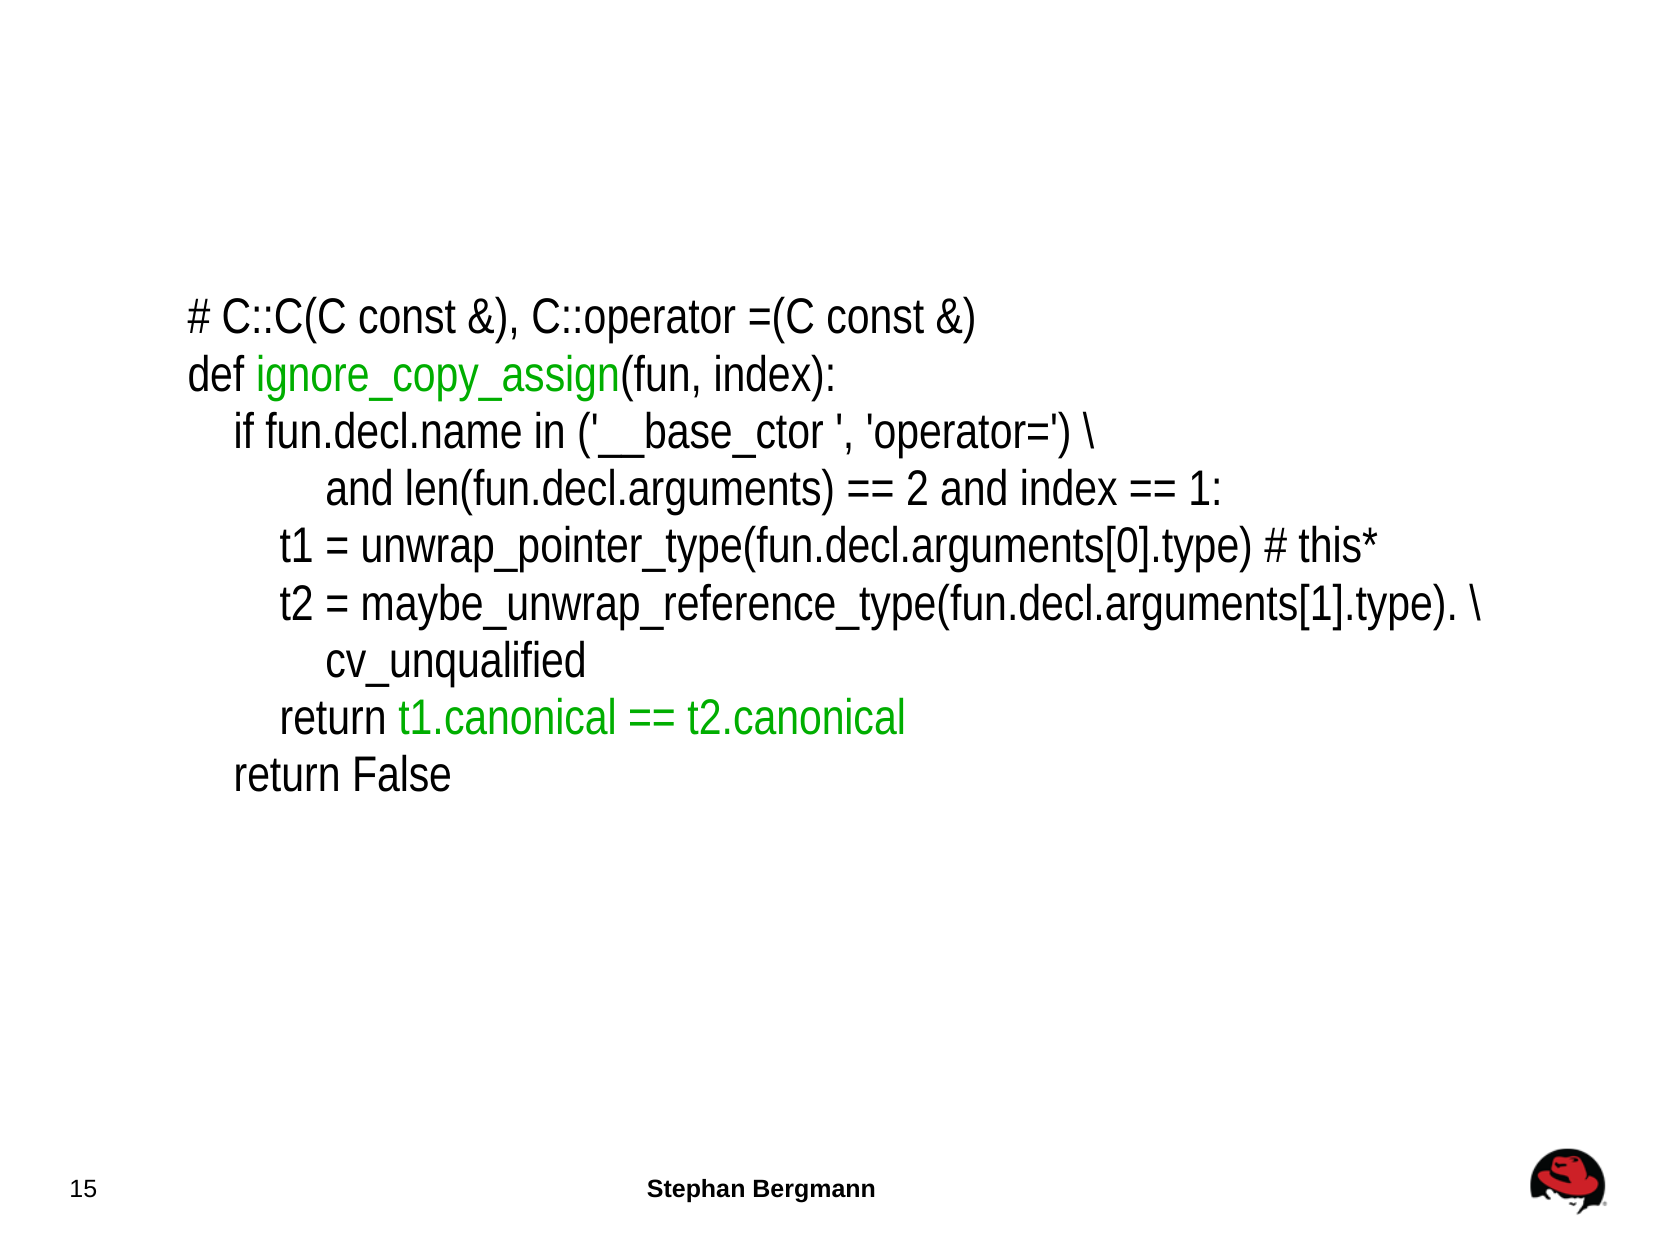

# # C::C(C const &), C::operator =(C const &)
def ignore_copy_assign(fun, index):
 if fun.decl.name in ('__base_ctor ', 'operator=') \
 and len(fun.decl.arguments) == 2 and index == 1:
 t1 = unwrap_pointer_type(fun.decl.arguments[0].type) # this*
 t2 = maybe_unwrap_reference_type(fun.decl.arguments[1].type). \
 cv_unqualified
 return t1.canonical == t2.canonical
 return False